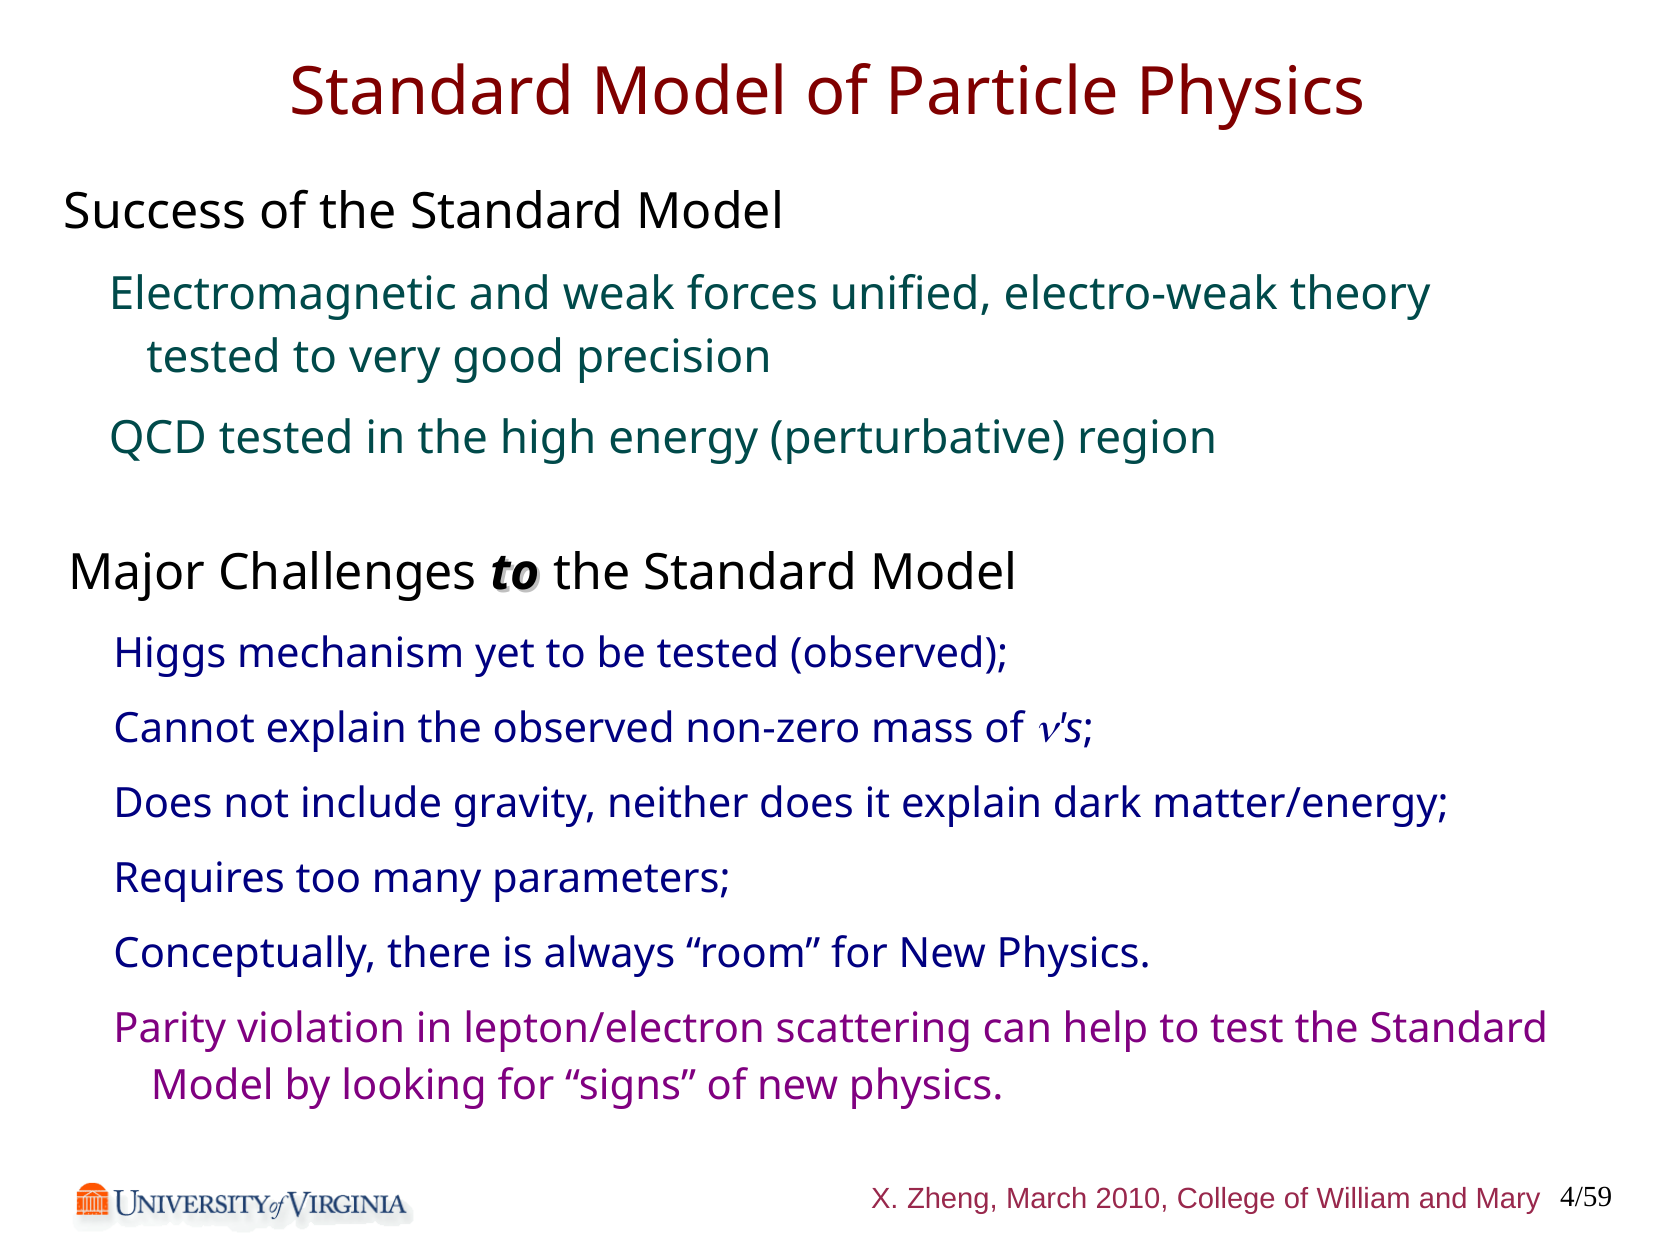

# Standard Model of Particle Physics
Success of the Standard Model
Electromagnetic and weak forces unified, electro-weak theory tested to very good precision
QCD tested in the high energy (perturbative) region
Major Challenges to the Standard Model
Higgs mechanism yet to be tested (observed);
Cannot explain the observed non-zero mass of n's;
Does not include gravity, neither does it explain dark matter/energy;
Requires too many parameters;
Conceptually, there is always “room” for New Physics.
Parity violation in lepton/electron scattering can help to test the Standard Model by looking for “signs” of new physics.